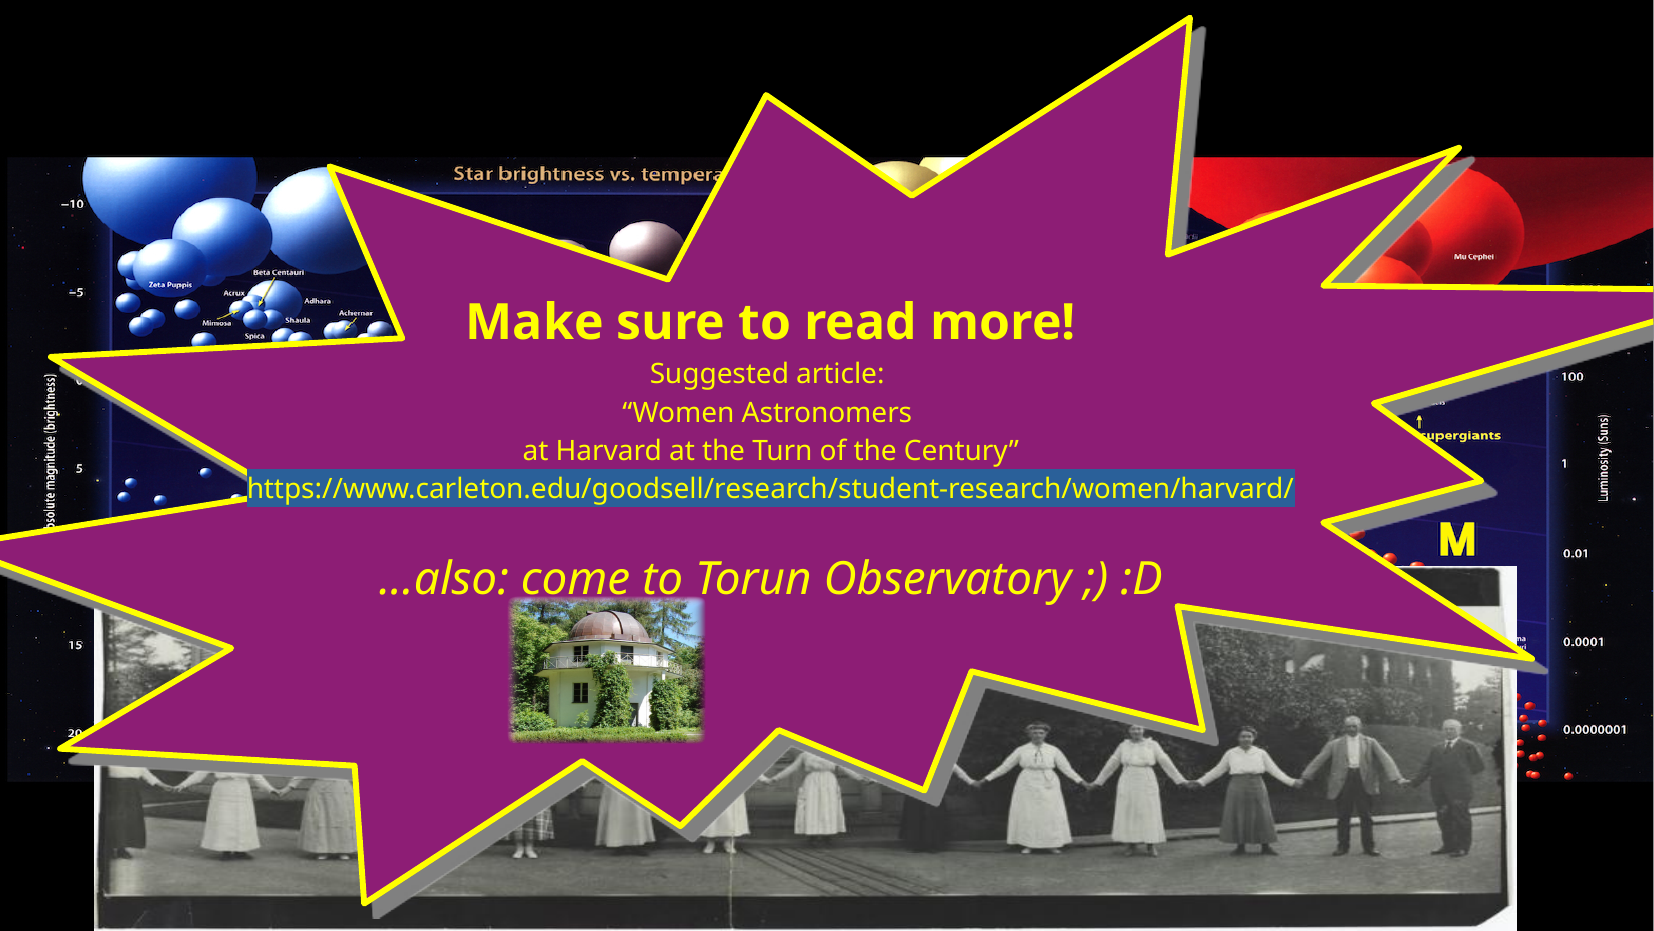

Make sure to read more!
Suggested article:
“Women Astronomers
at Harvard at the Turn of the Century”
https://www.carleton.edu/goodsell/research/student-research/women/harvard/
...also: come to Torun Observatory ;) :D
#